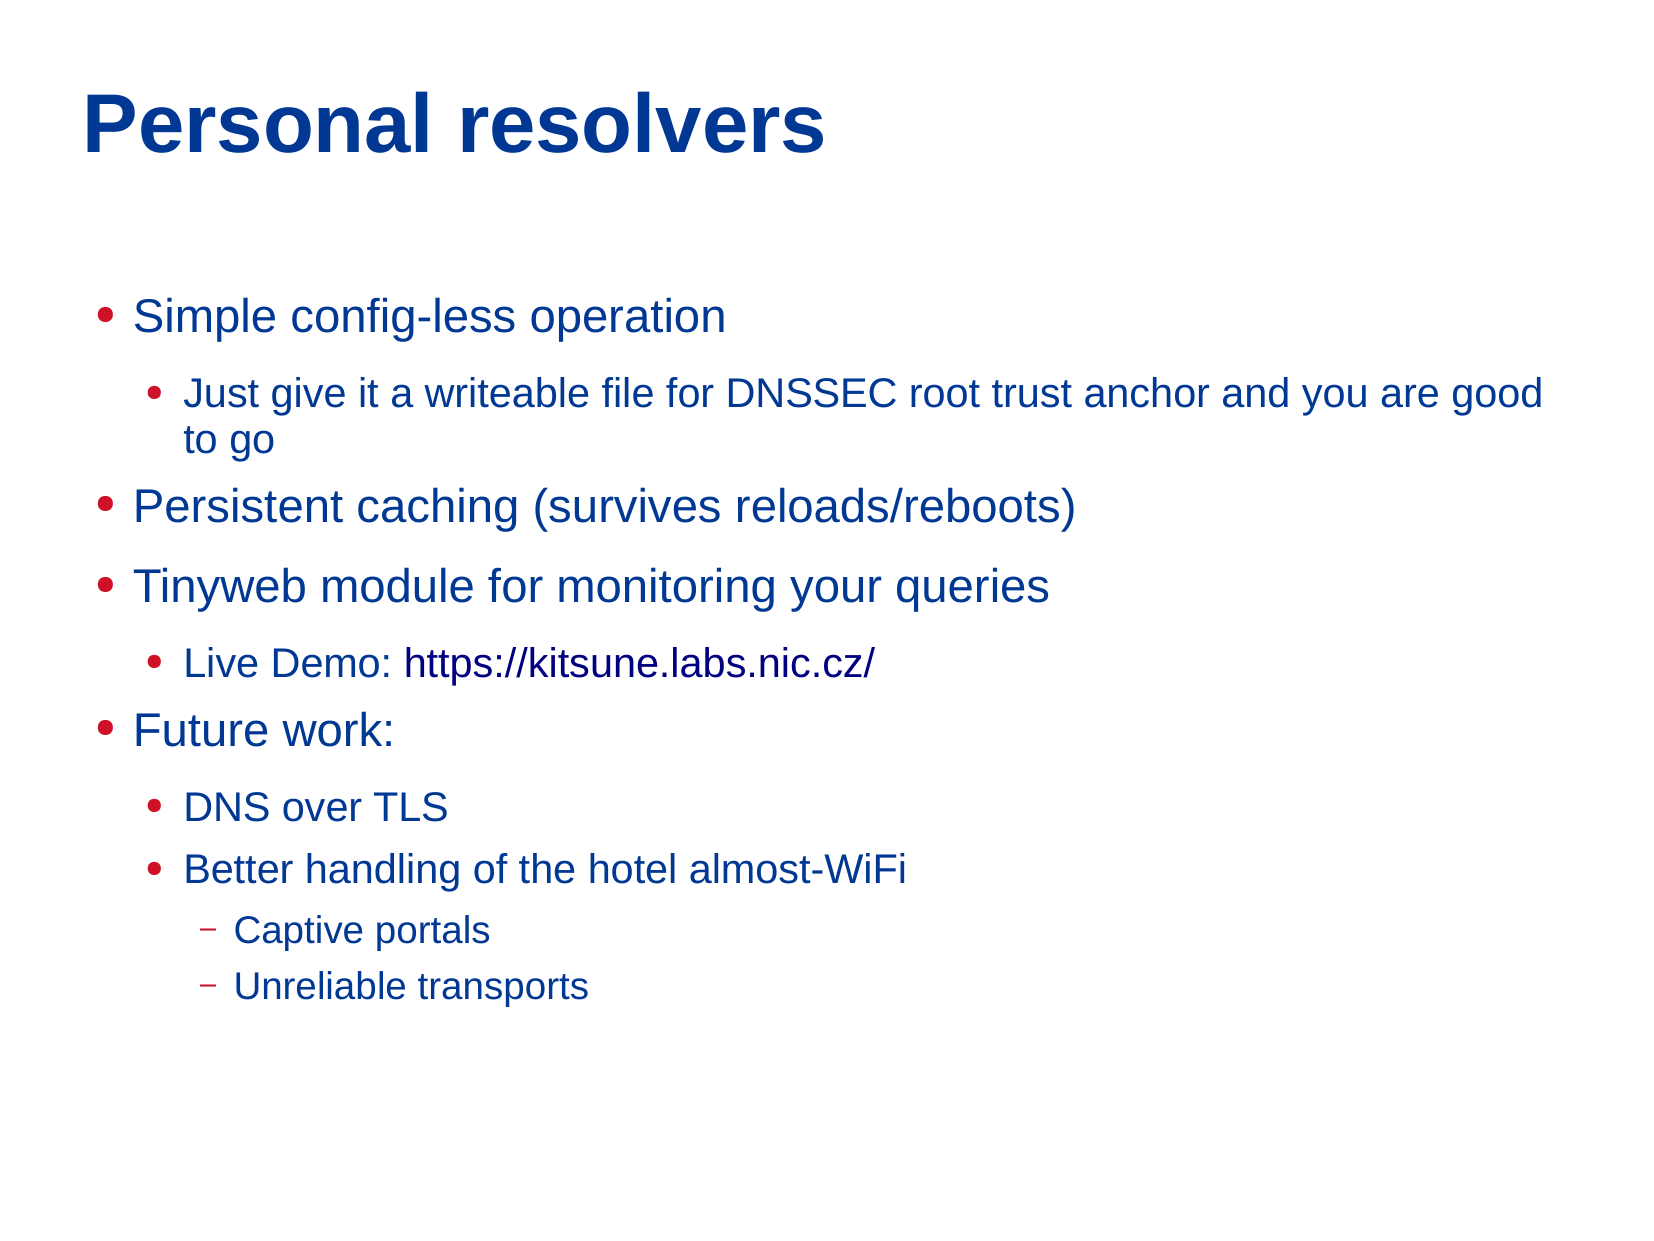

# Personal resolvers
Simple config-less operation
Just give it a writeable file for DNSSEC root trust anchor and you are good to go
Persistent caching (survives reloads/reboots)
Tinyweb module for monitoring your queries
Live Demo: https://kitsune.labs.nic.cz/
Future work:
DNS over TLS
Better handling of the hotel almost-WiFi
Captive portals
Unreliable transports